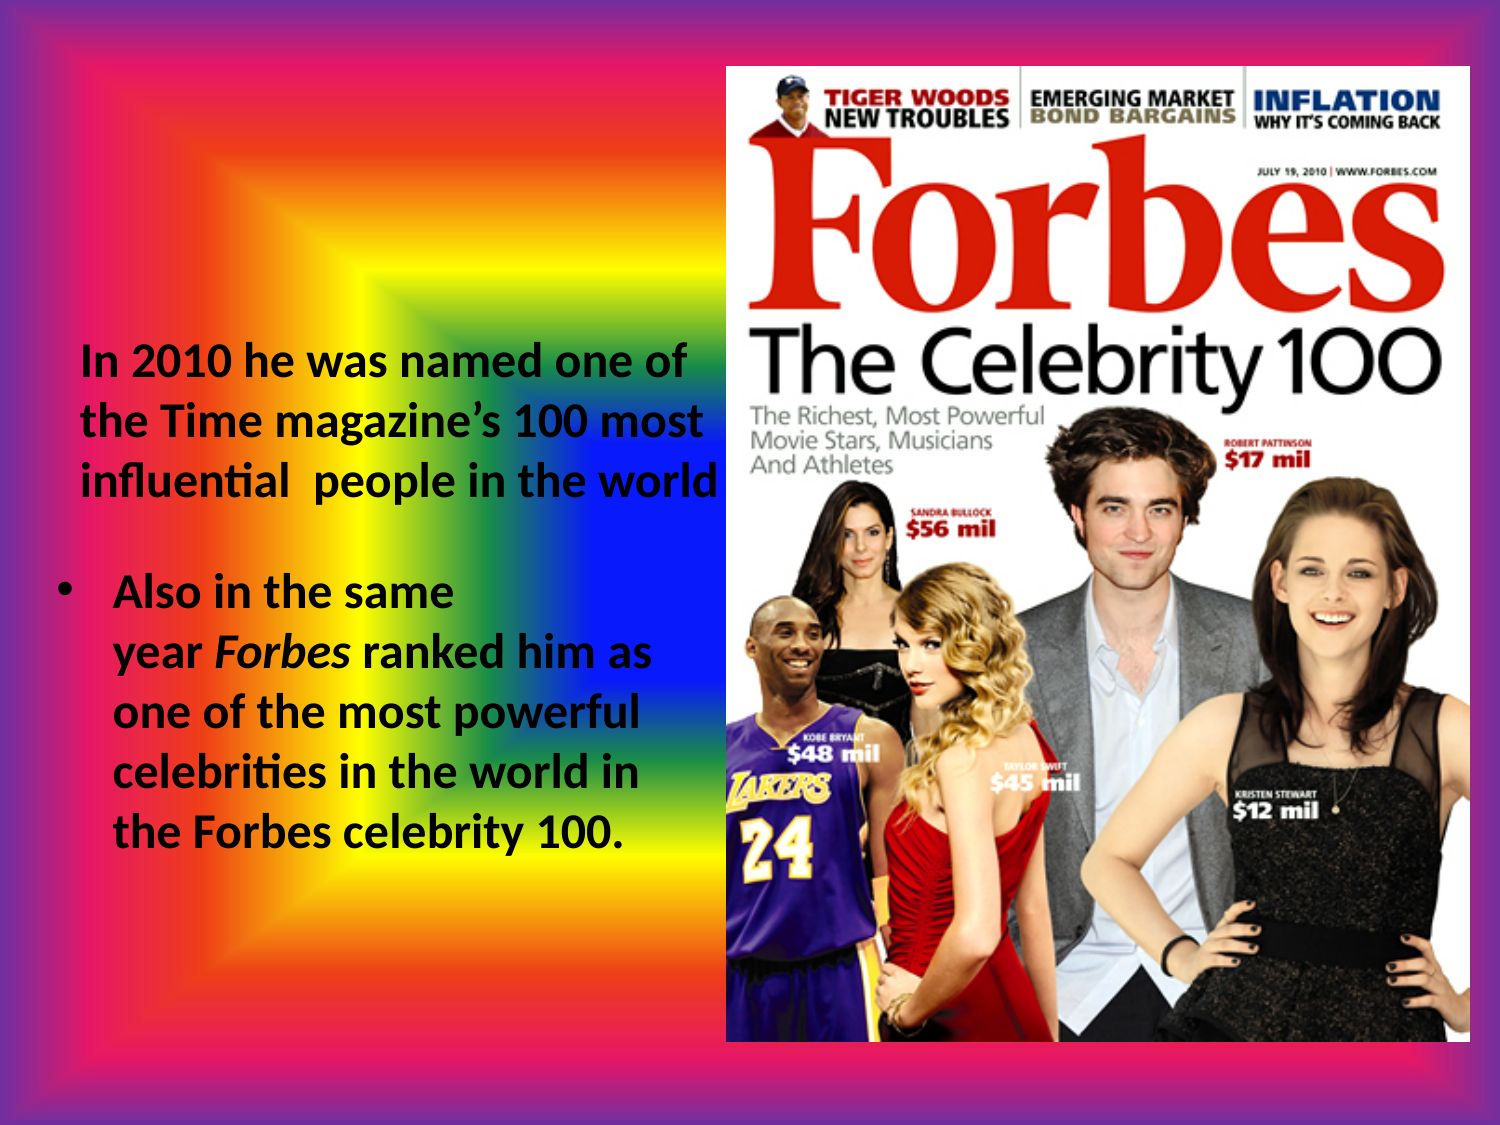

#
In 2010 he was named one of the Time magazine’s 100 most influential people in the world
Also in the same year Forbes ranked him as one of the most powerful celebrities in the world in the Forbes celebrity 100.